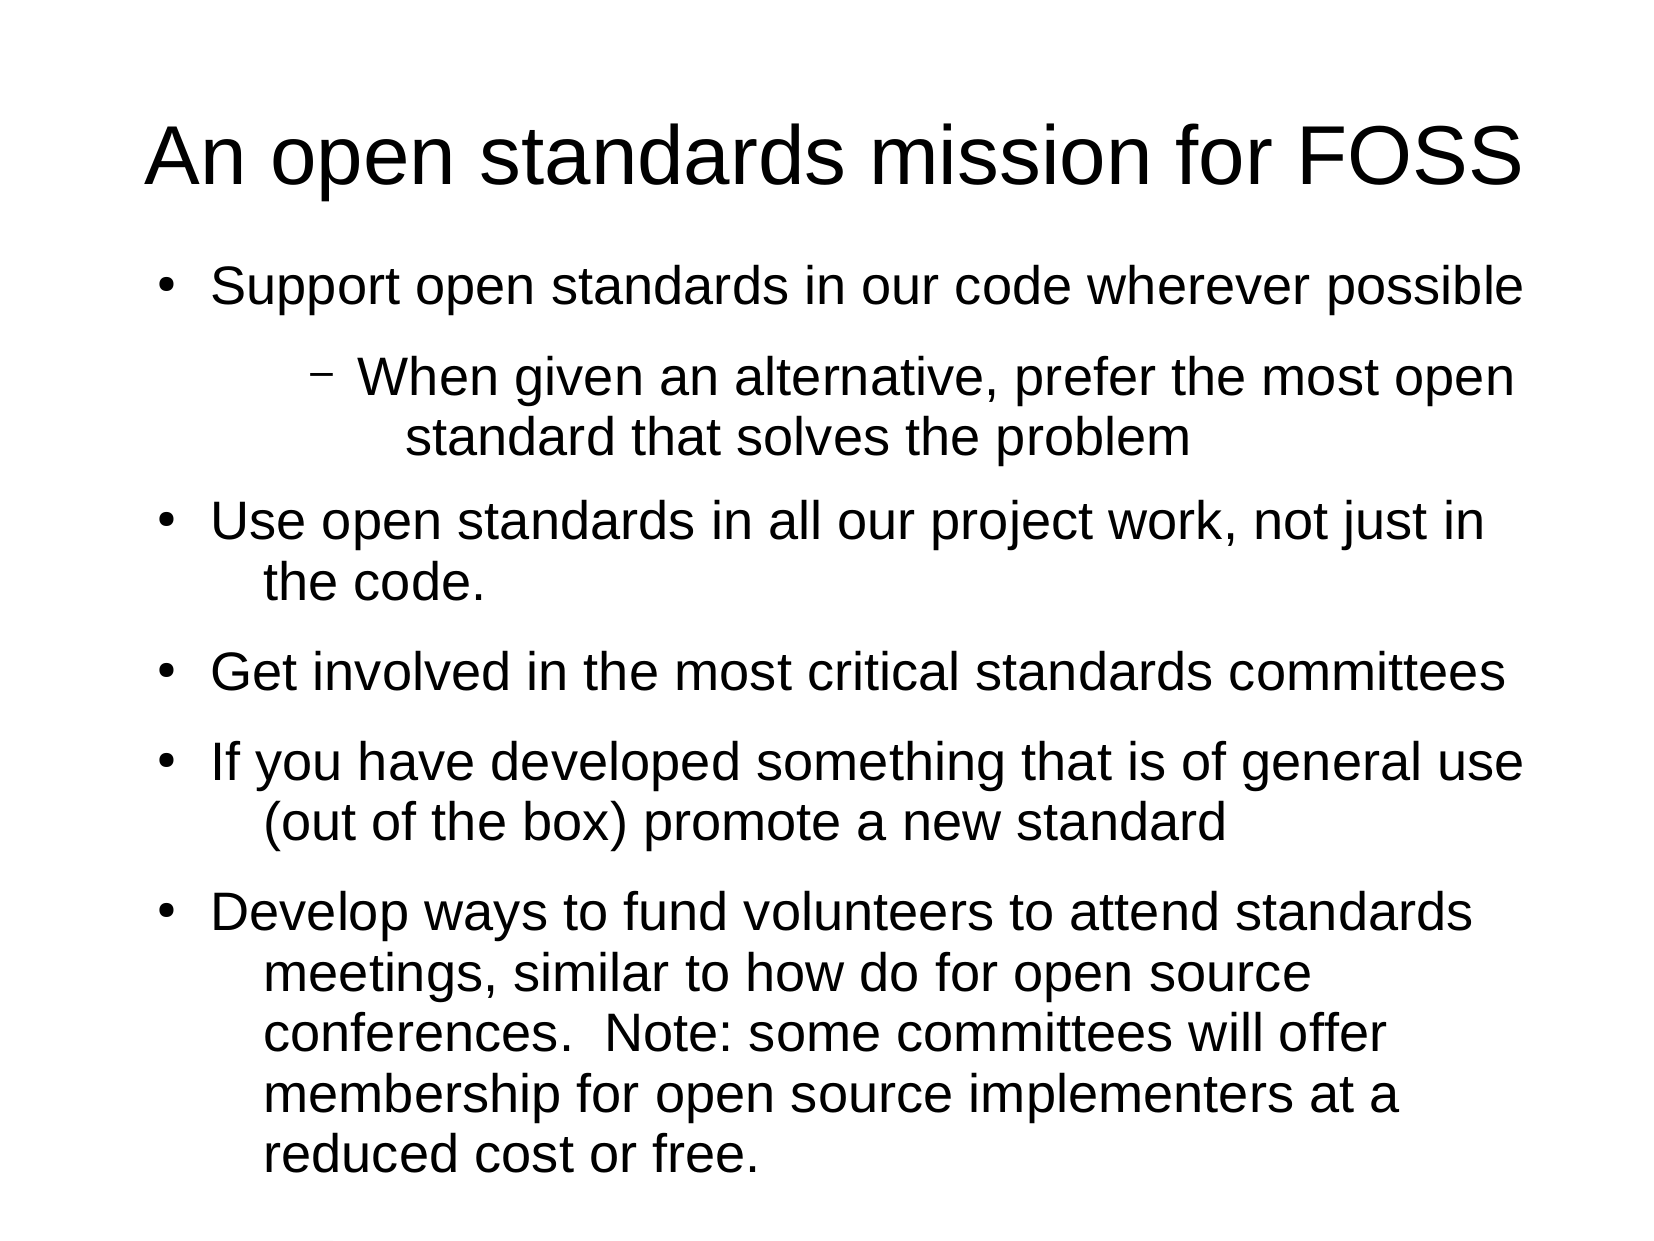

# An open standards mission for FOSS
Support open standards in our code wherever possible
When given an alternative, prefer the most open standard that solves the problem
Use open standards in all our project work, not just in the code.
Get involved in the most critical standards committees
If you have developed something that is of general use (out of the box) promote a new standard
Develop ways to fund volunteers to attend standards meetings, similar to how do for open source conferences. Note: some committees will offer membership for open source implementers at a reduced cost or free.